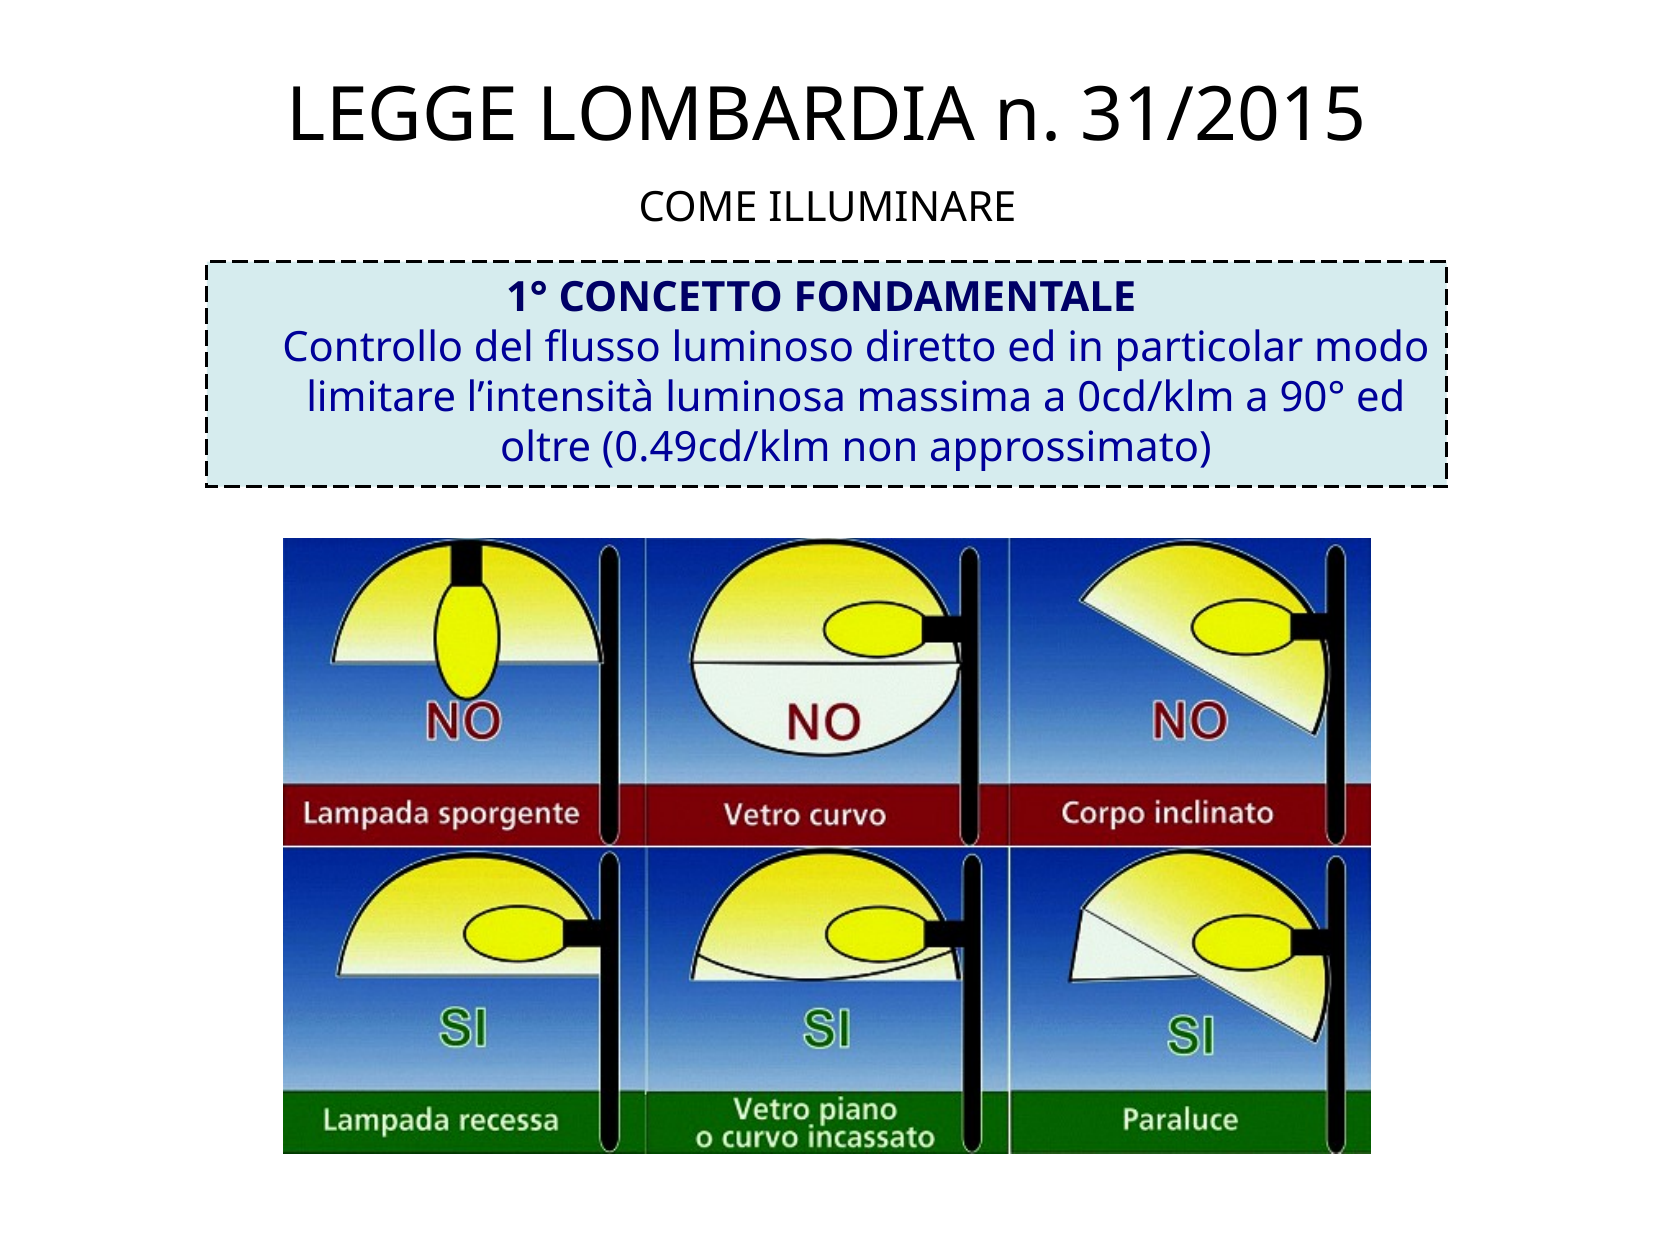

# LEGGE LOMBARDIA n. 31/2015
COME ILLUMINARE
1° CONCETTO FONDAMENTALE
Controllo del flusso luminoso diretto ed in particolar modo limitare l’intensità luminosa massima a 0cd/klm a 90° ed oltre (0.49cd/klm non approssimato)